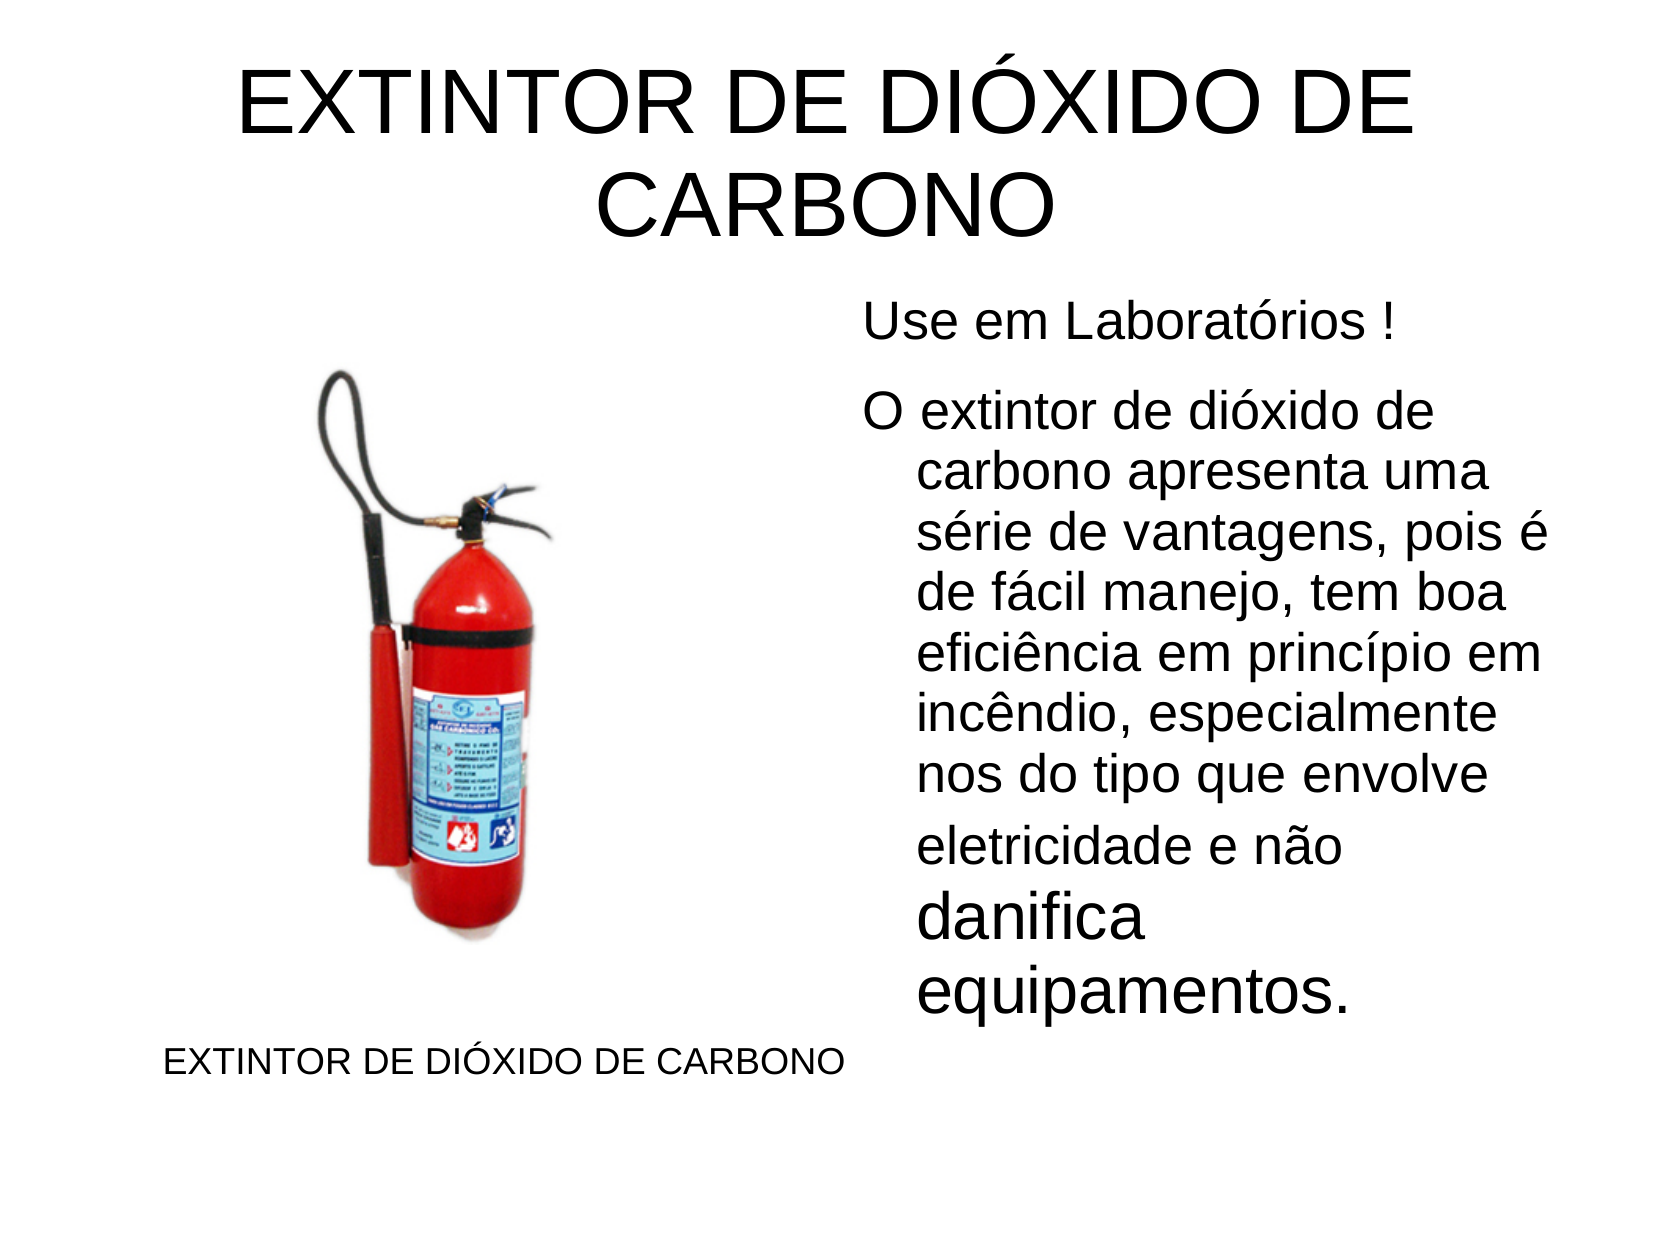

# EXTINTOR DE DIÓXIDO DE CARBONO
Use em Laboratórios !
O extintor de dióxido de carbono apresenta uma série de vantagens, pois é de fácil manejo, tem boa eficiência em princípio em incêndio, especialmente nos do tipo que envolve eletricidade e não danifica equipamentos.
EXTINTOR DE DIÓXIDO DE CARBONO